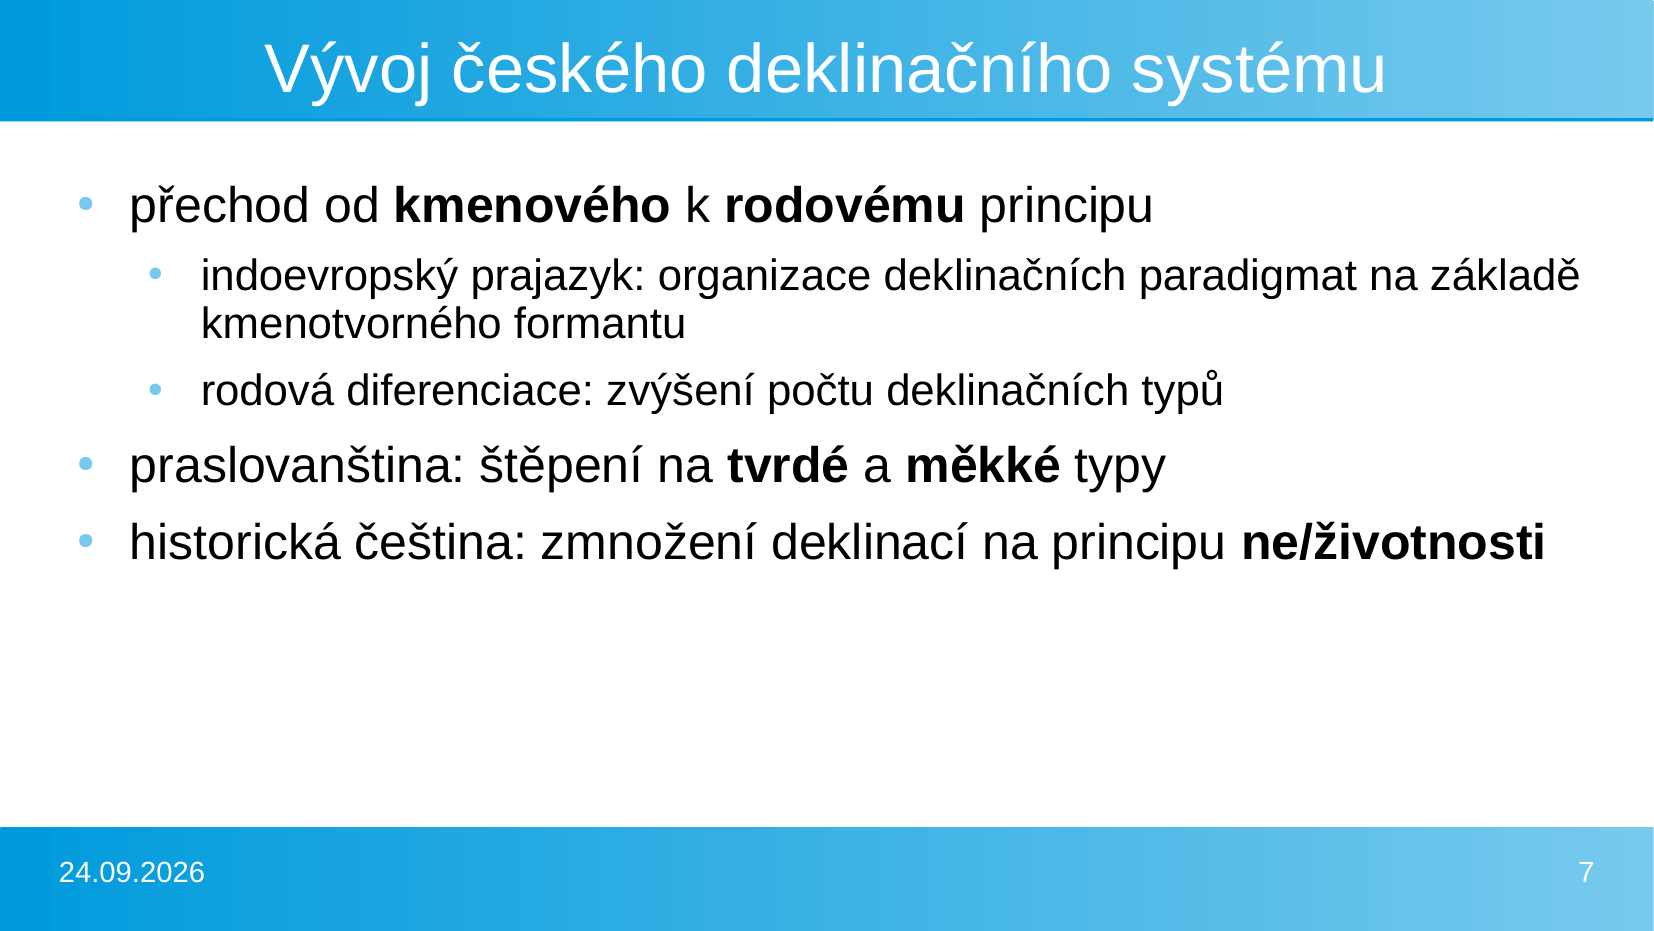

# Vývoj českého deklinačního systému
přechod od kmenového k rodovému principu
indoevropský prajazyk: organizace deklinačních paradigmat na základě kmenotvorného formantu
rodová diferenciace: zvýšení počtu deklinačních typů
praslovanština: štěpení na tvrdé a měkké typy
historická čeština: zmnožení deklinací na principu ne/životnosti
7